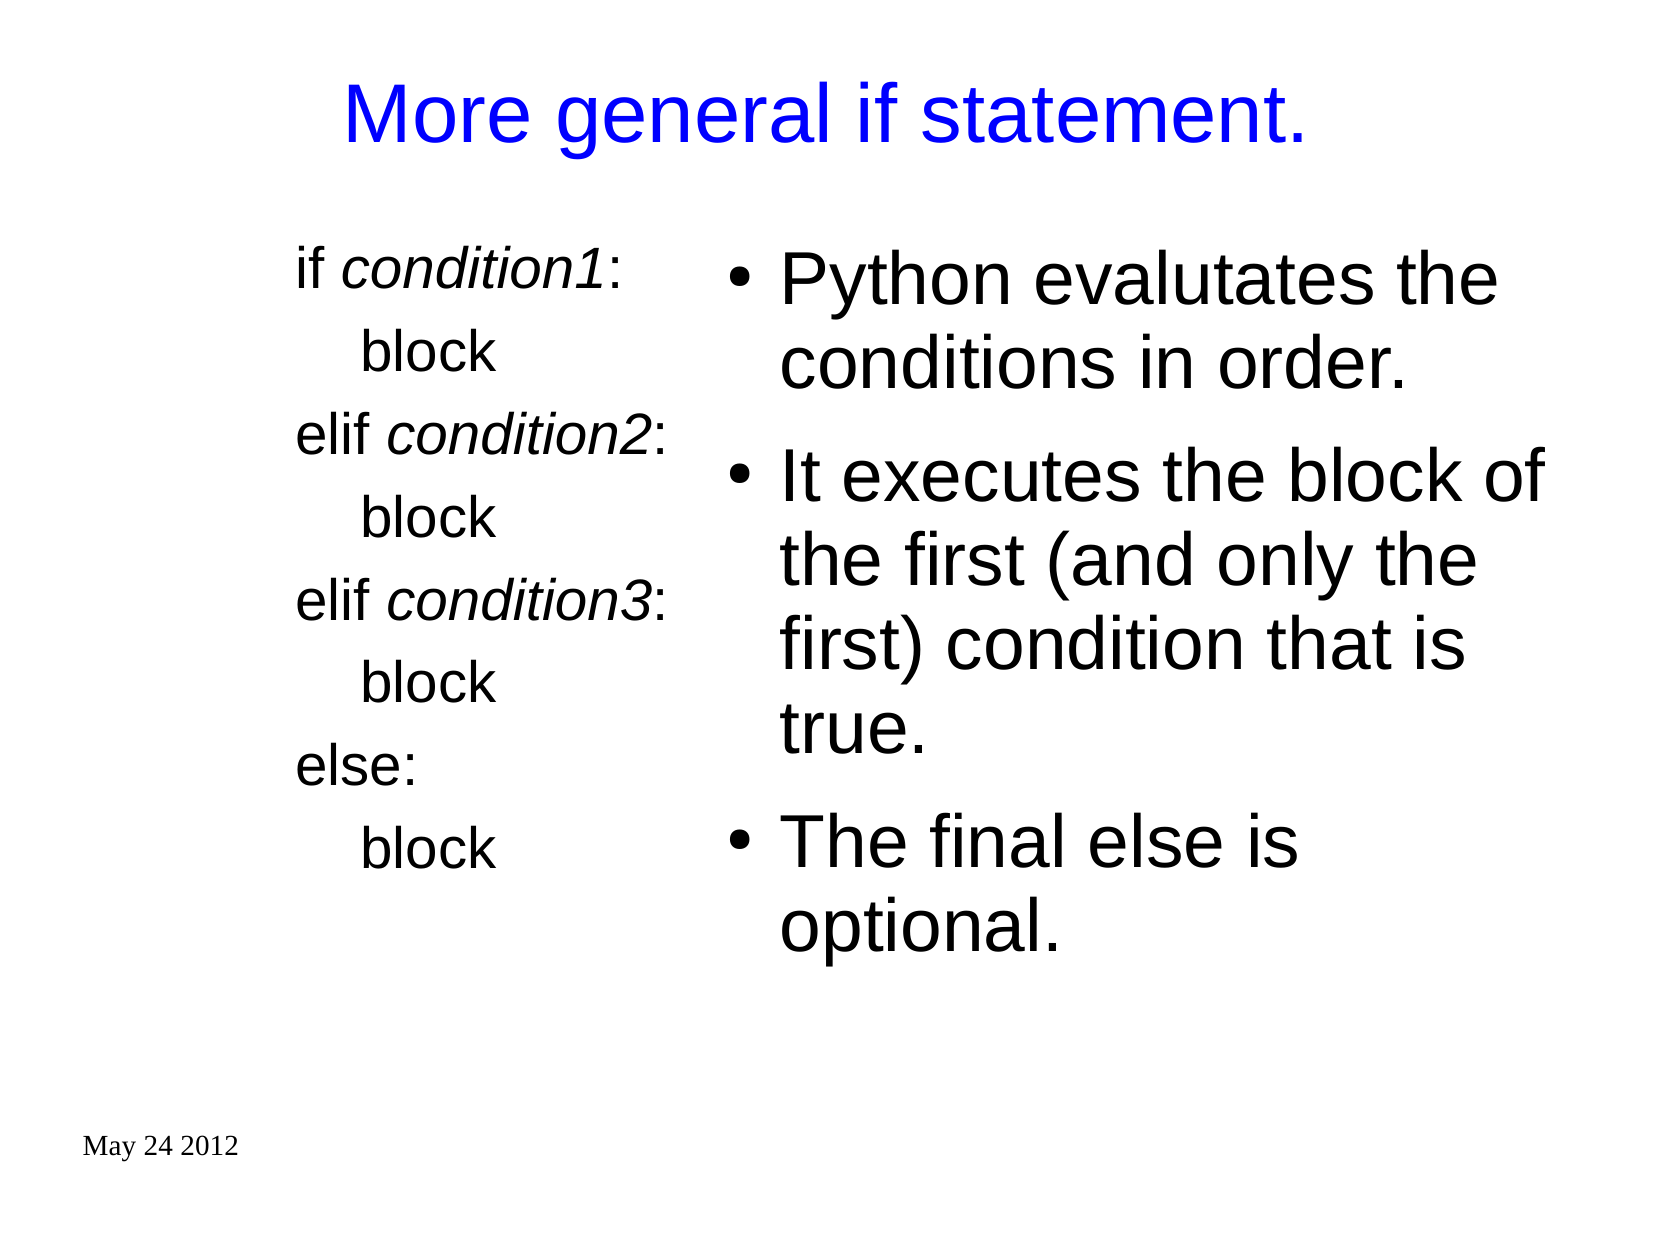

# More general if statement.
if condition1:
 block
elif condition2:
 block
elif condition3:
 block
else:
 block
Python evalutates the conditions in order.
It executes the block of the first (and only the first) condition that is true.
The final else is optional.
May 24 2012